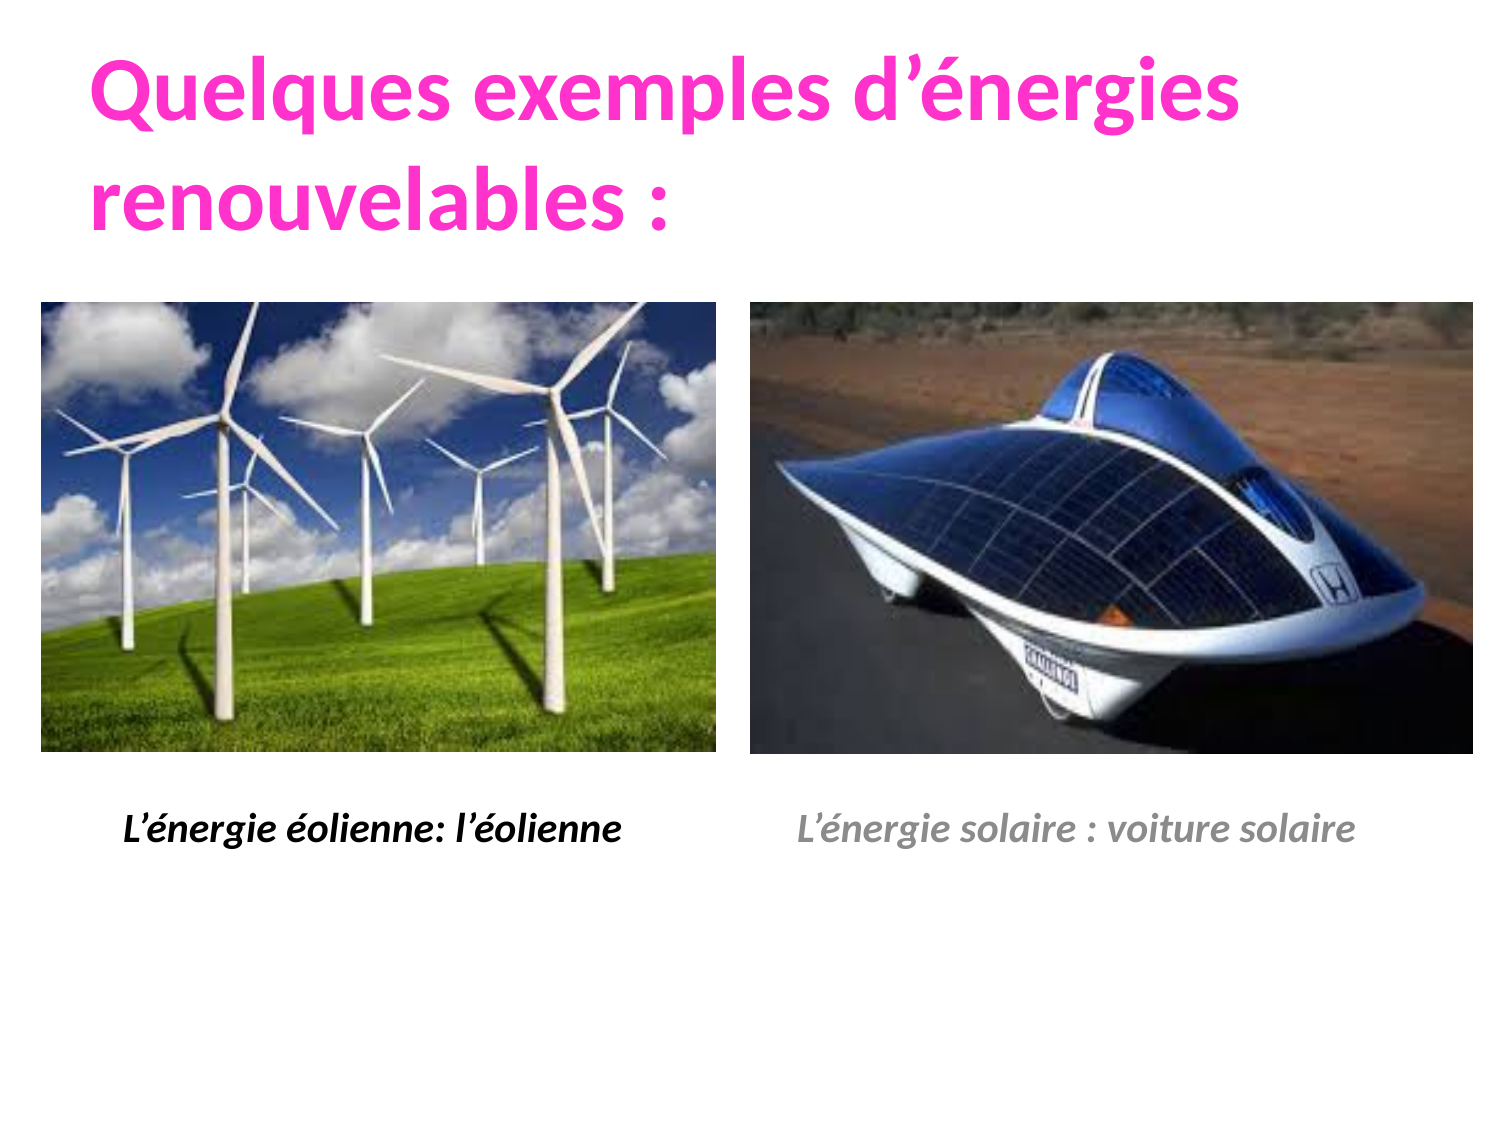

Quelques exemples d’énergies renouvelables :
L’énergie éolienne: l’éolienne
L’énergie solaire : voiture solaire